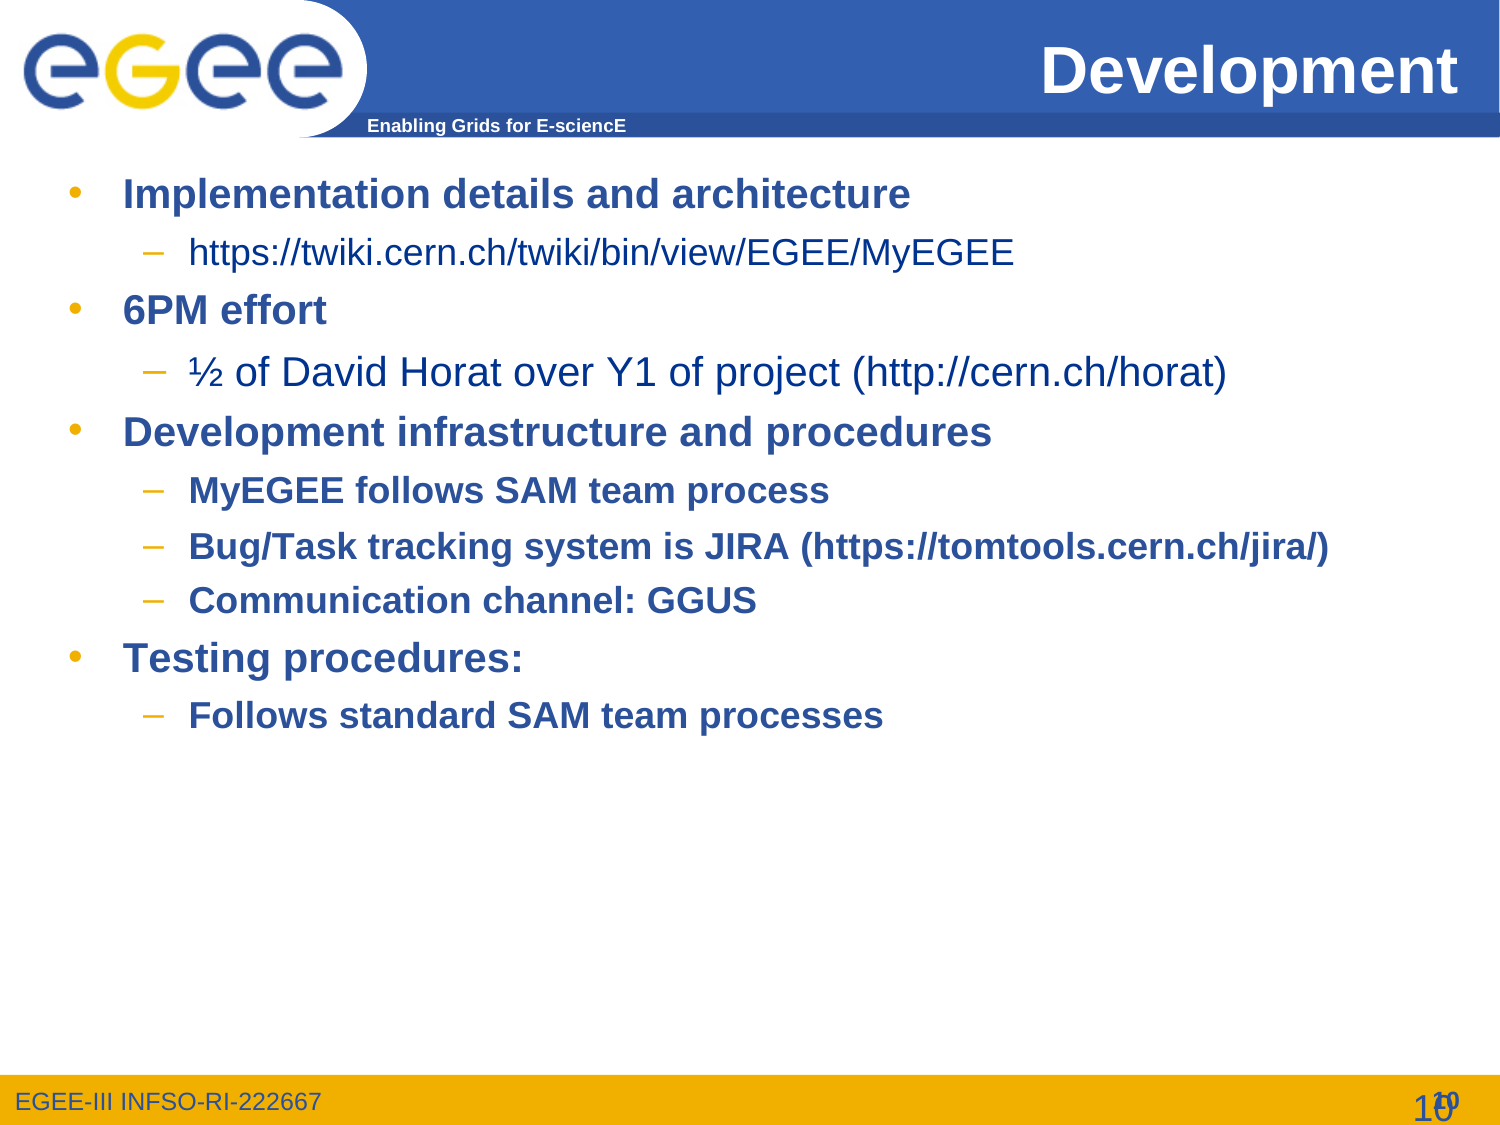

# Development
Implementation details and architecture
https://twiki.cern.ch/twiki/bin/view/EGEE/MyEGEE
6PM effort
½ of David Horat over Y1 of project (http://cern.ch/horat)
Development infrastructure and procedures
MyEGEE follows SAM team process
Bug/Task tracking system is JIRA (https://tomtools.cern.ch/jira/)
Communication channel: GGUS
Testing procedures:
Follows standard SAM team processes
10